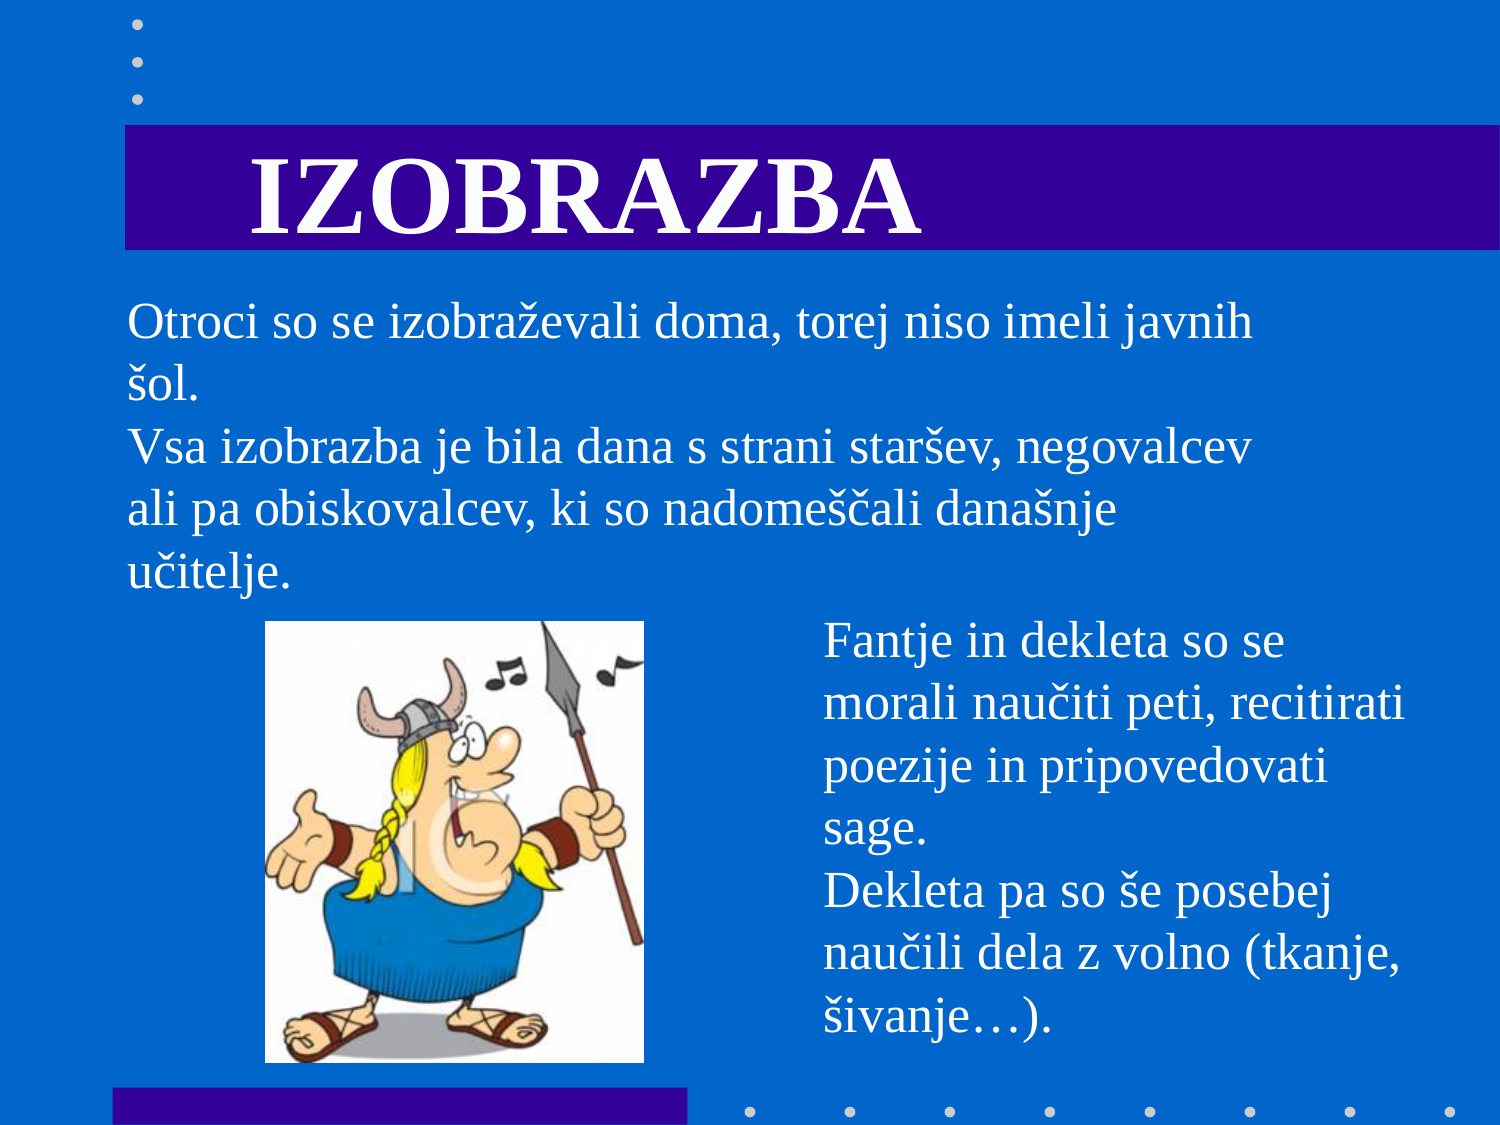

IZOBRAZBA
Otroci so se izobraževali doma, torej niso imeli javnih šol.
Vsa izobrazba je bila dana s strani staršev, negovalcev ali pa obiskovalcev, ki so nadomeščali današnje učitelje.
Fantje in dekleta so se morali naučiti peti, recitirati poezije in pripovedovati sage.
Dekleta pa so še posebej naučili dela z volno (tkanje, šivanje…).